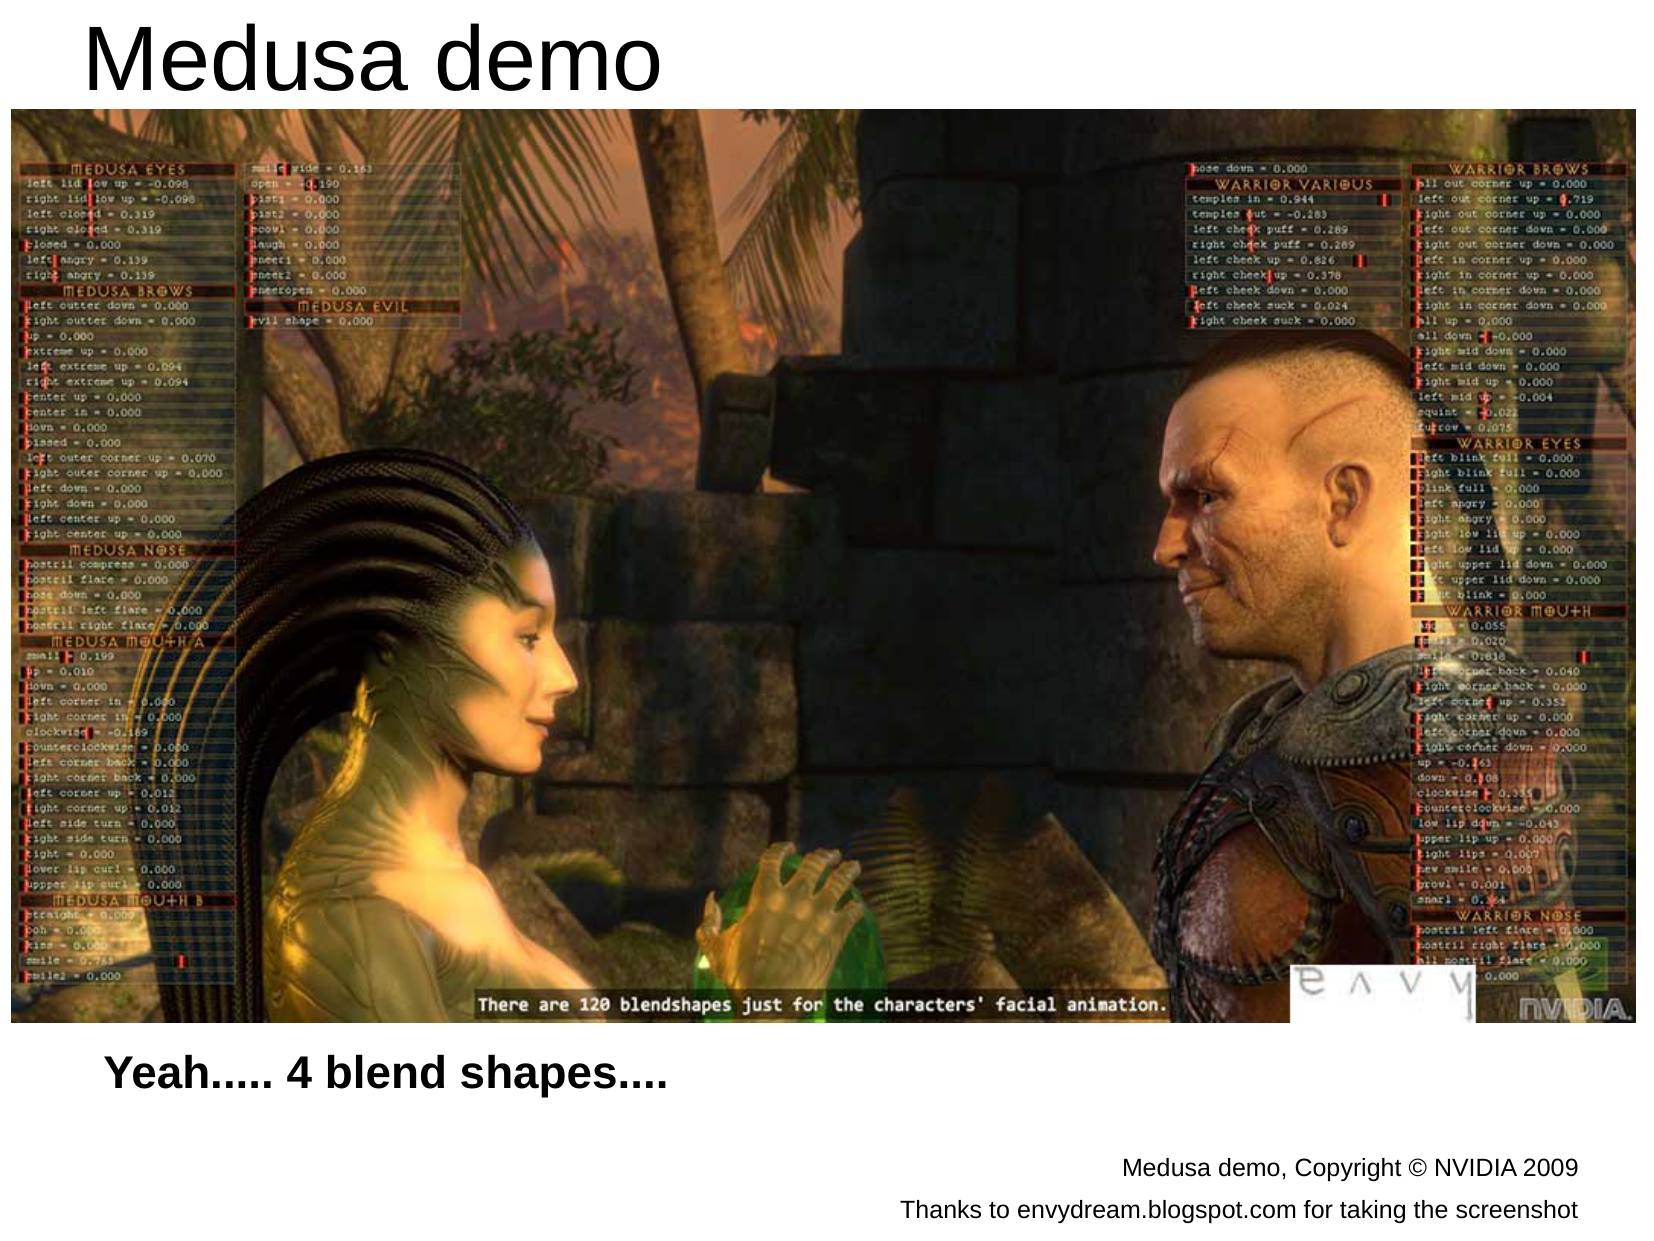

# Medusa demo
Yeah..... 4 blend shapes....
Medusa demo, Copyright © NVIDIA 2009
Thanks to envydream.blogspot.com for taking the screenshot